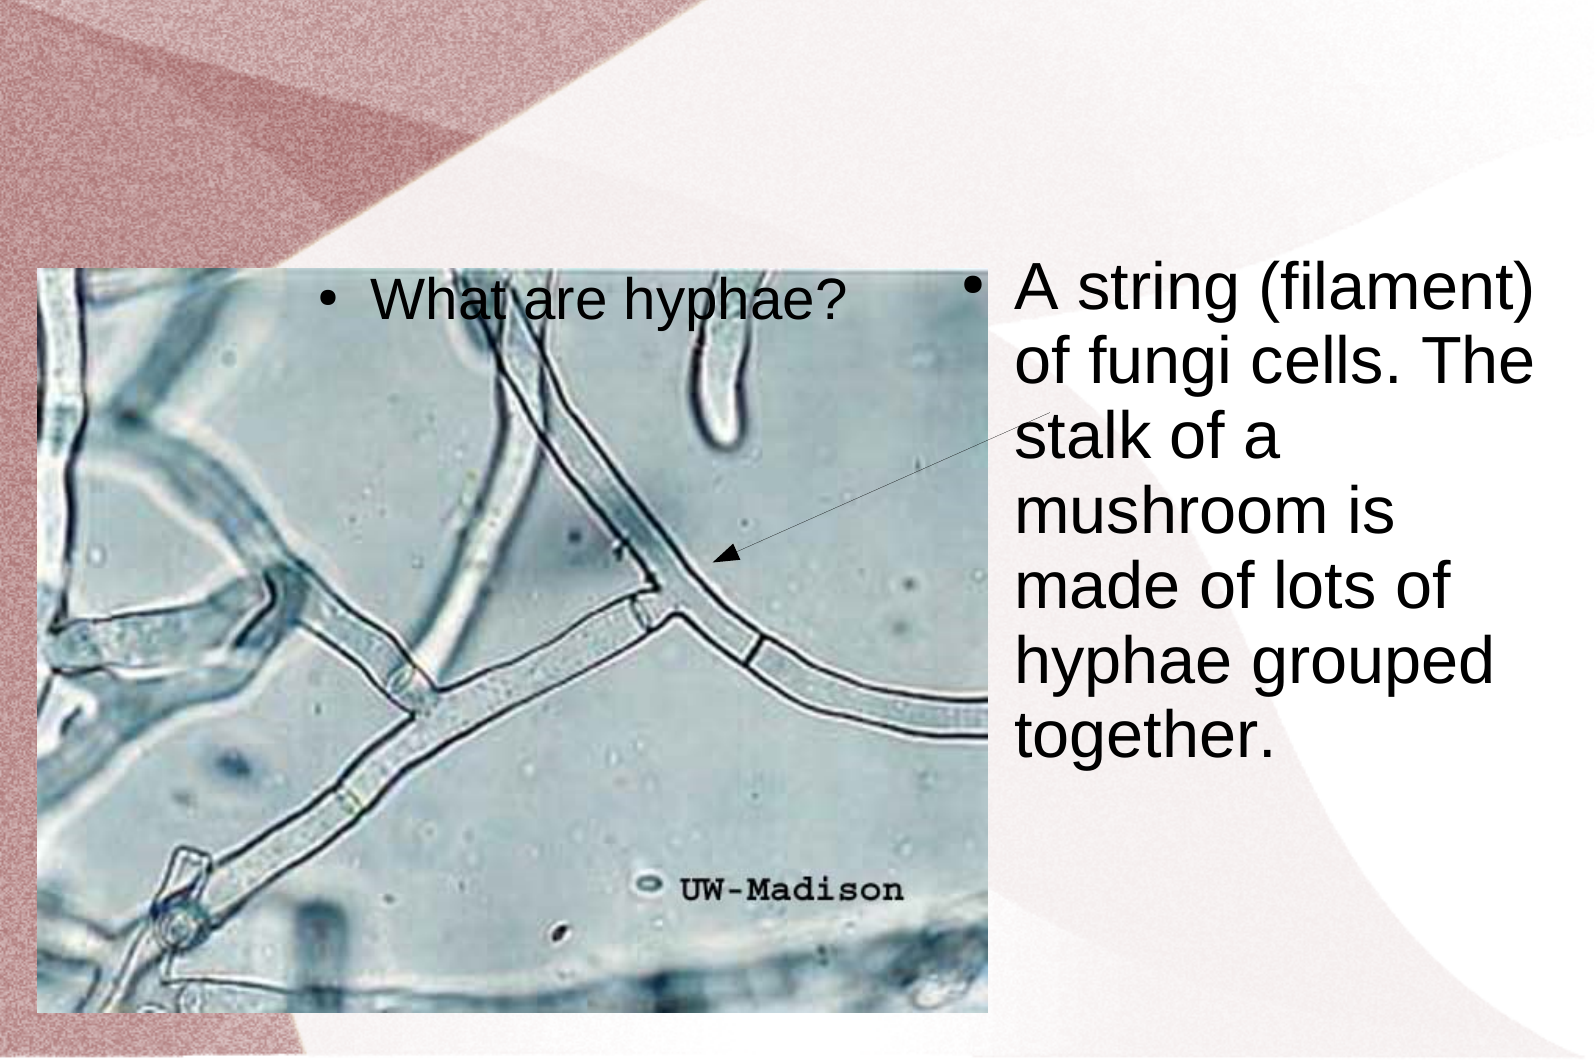

#
A string (filament) of fungi cells. The stalk of a mushroom is made of lots of hyphae grouped together.
What are hyphae?